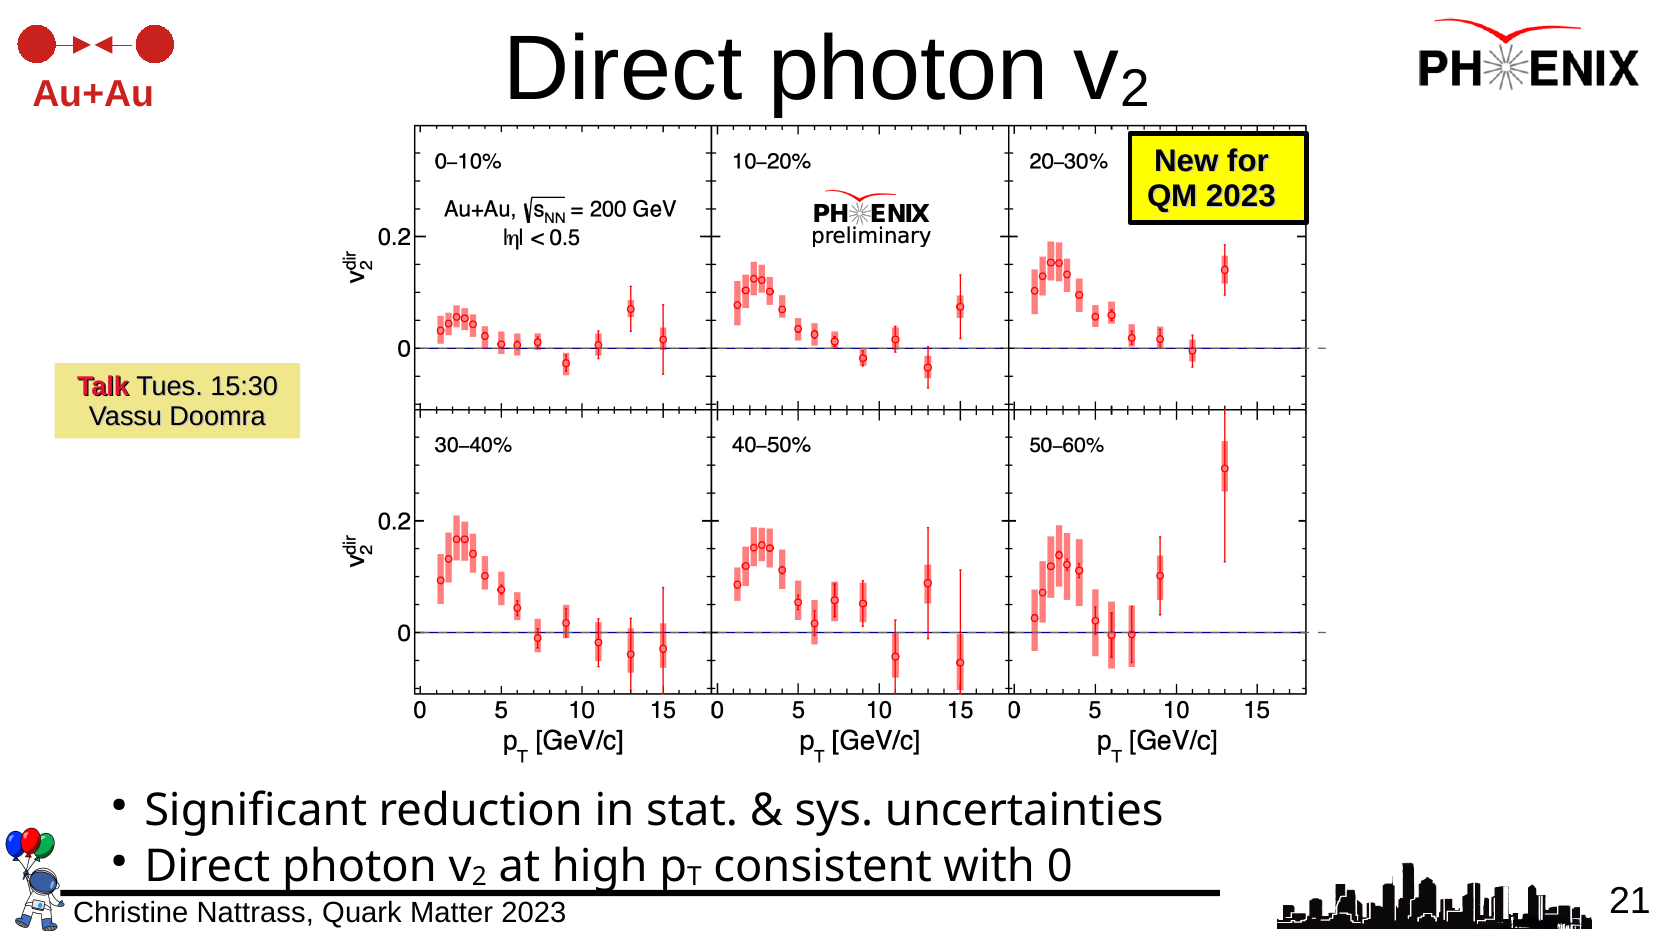

# Direct photon v2
Au+Au
New for QM 2023
Talk Tues. 15:30 Vassu Doomra
Significant reduction in stat. & sys. uncertainties
Direct photon v2 at high pT consistent with 0